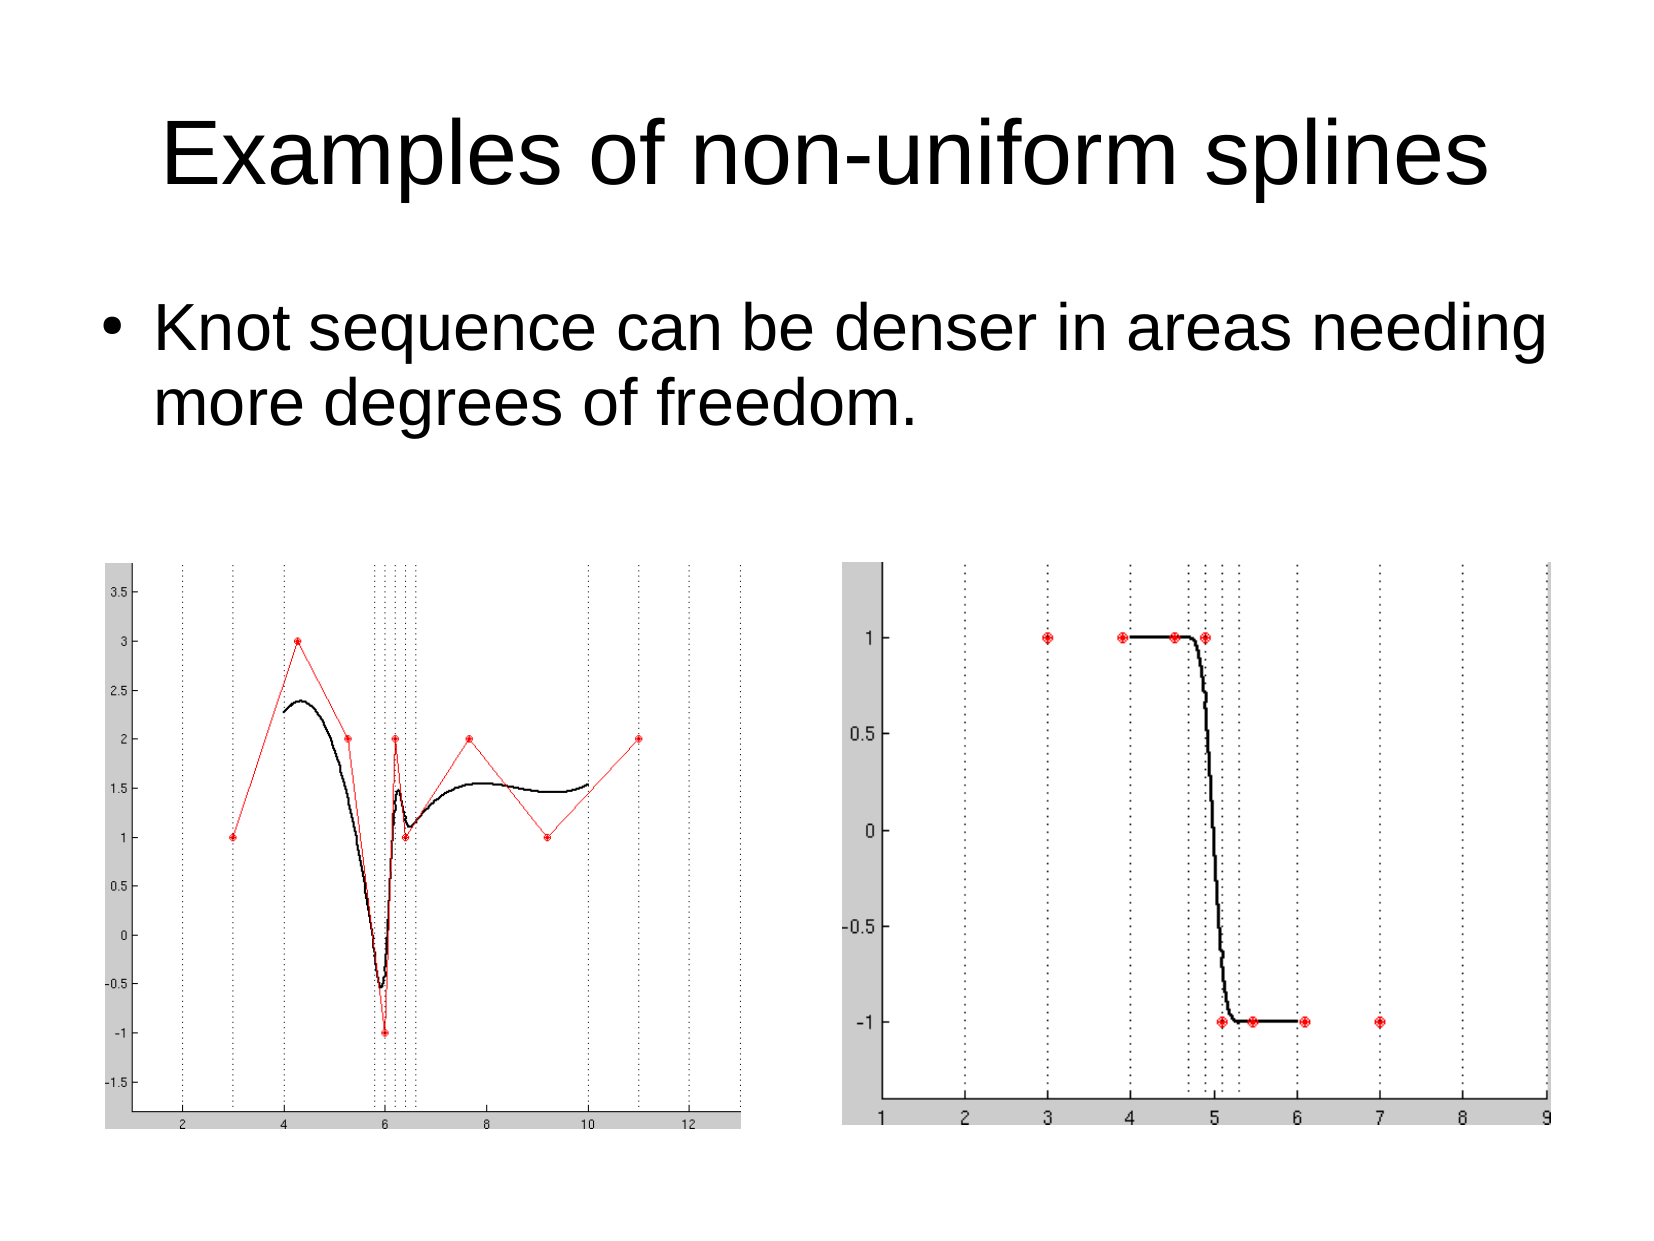

# Examples of non-uniform splines
Knot sequence can be denser in areas needing more degrees of freedom.